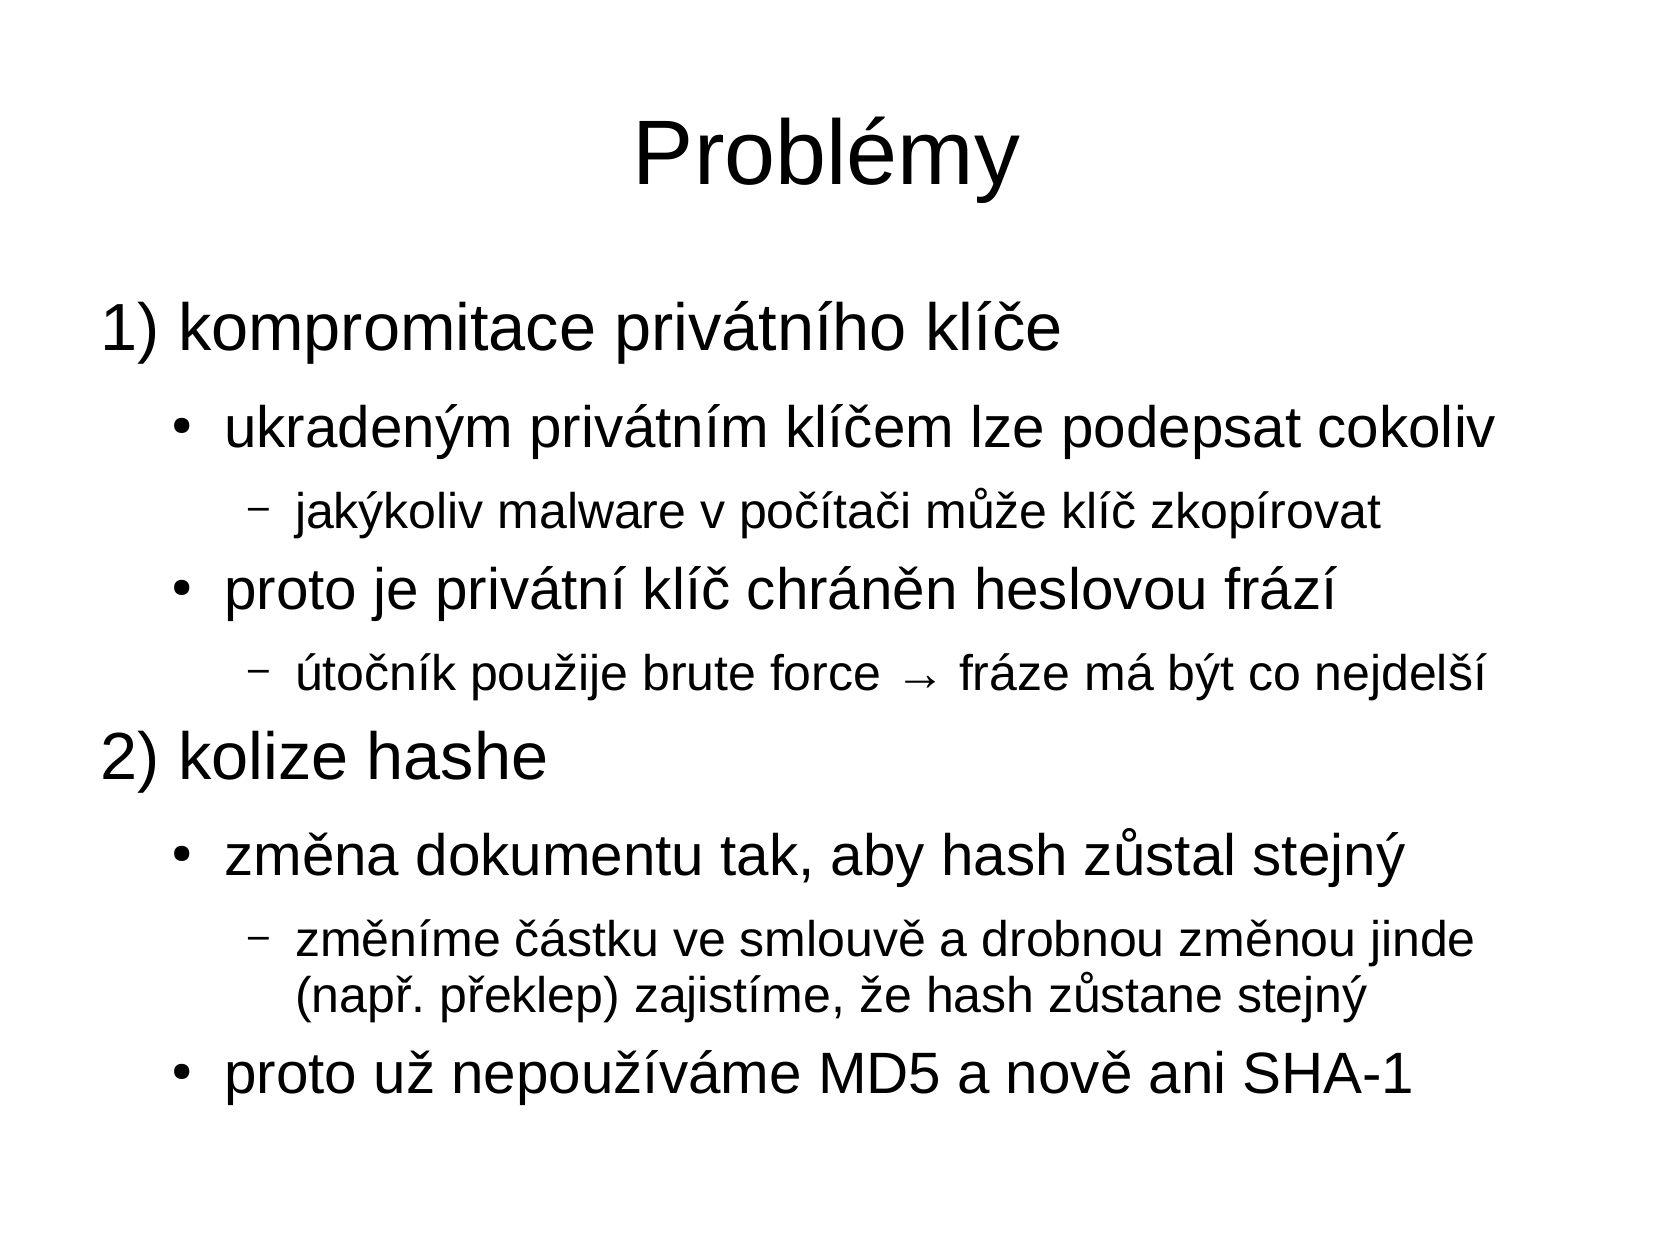

# Problémy
 kompromitace privátního klíče
ukradeným privátním klíčem lze podepsat cokoliv
jakýkoliv malware v počítači může klíč zkopírovat
proto je privátní klíč chráněn heslovou frází
útočník použije brute force → fráze má být co nejdelší
 kolize hashe
změna dokumentu tak, aby hash zůstal stejný
změníme částku ve smlouvě a drobnou změnou jinde (např. překlep) zajistíme, že hash zůstane stejný
proto už nepoužíváme MD5 a nově ani SHA-1